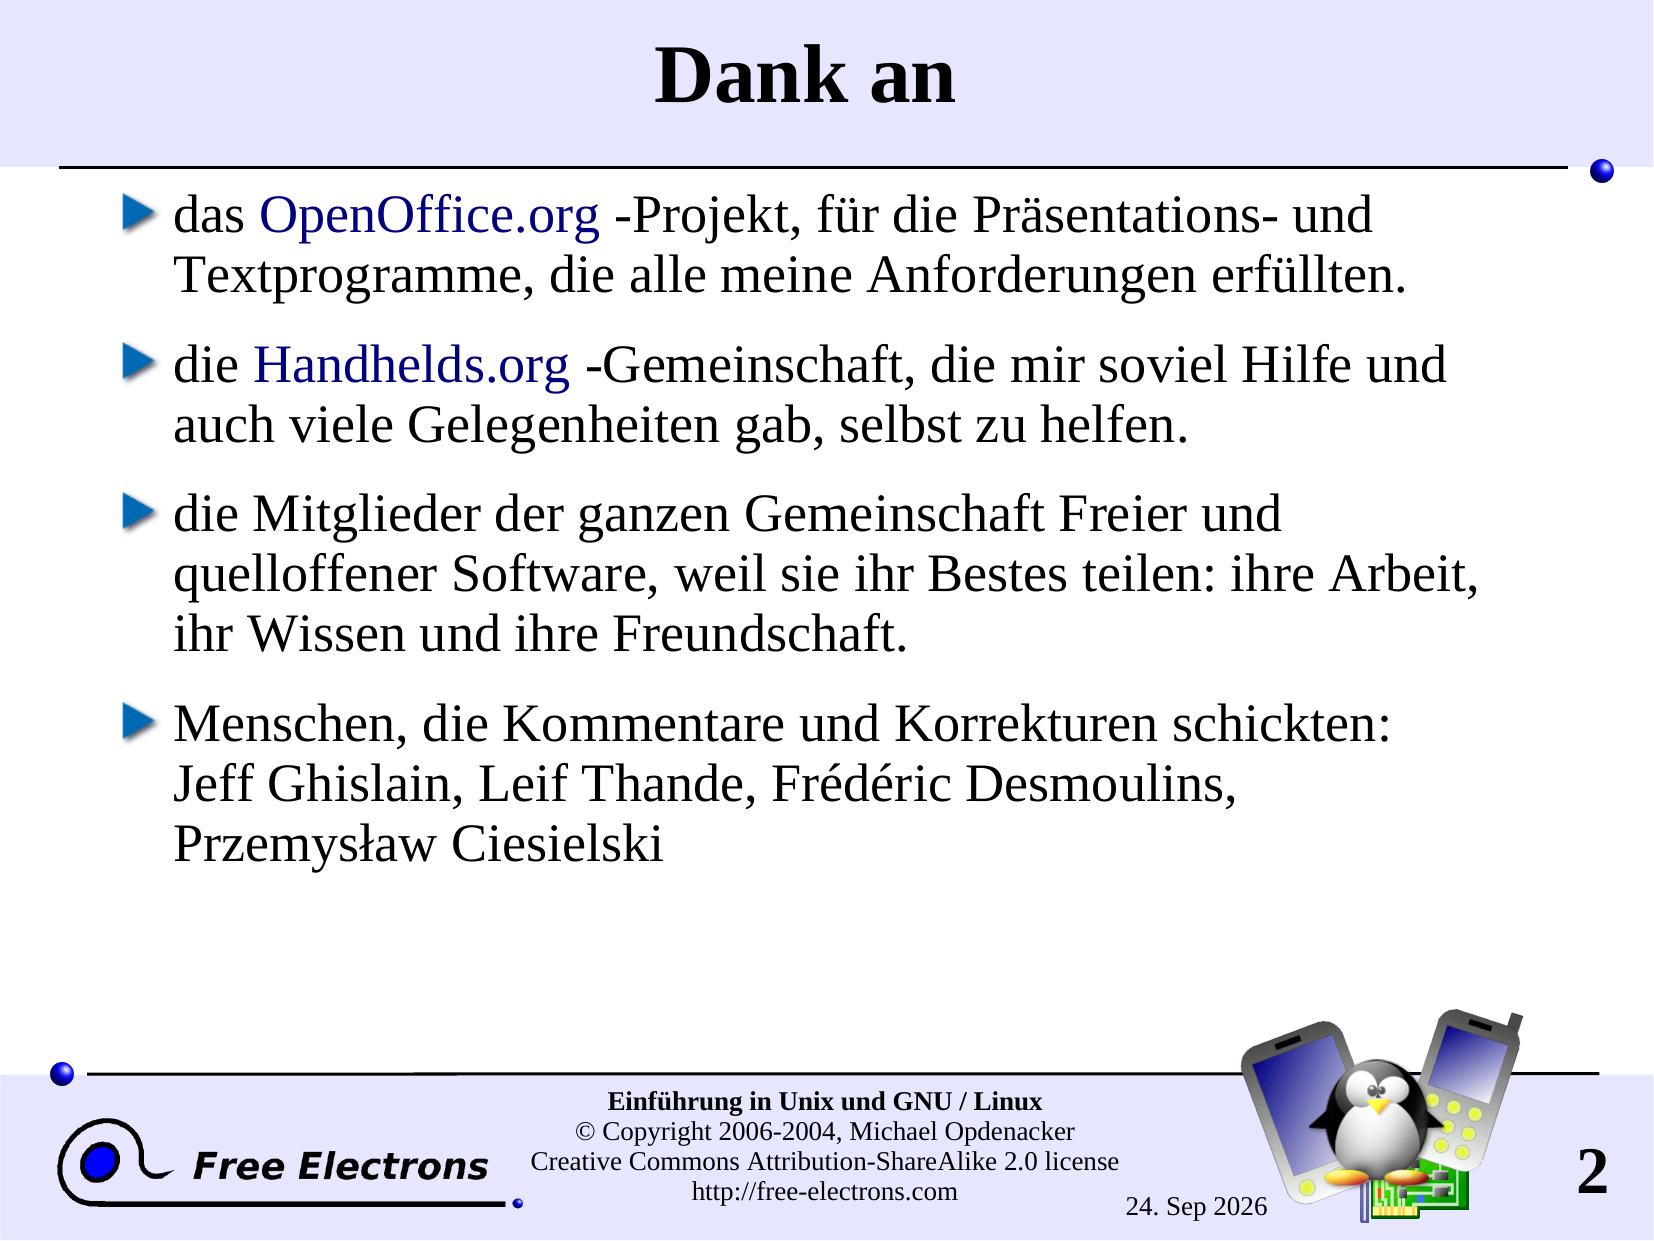

# Dank an
das OpenOffice.org -Projekt, für die Präsentations- und Textprogramme, die alle meine Anforderungen erfüllten.
die Handhelds.org -Gemeinschaft, die mir soviel Hilfe und auch viele Gelegenheiten gab, selbst zu helfen.
die Mitglieder der ganzen Gemeinschaft Freier und quelloffener Software, weil sie ihr Bestes teilen: ihre Arbeit, ihr Wissen und ihre Freundschaft.
Menschen, die Kommentare und Korrekturen schickten:
Jeff Ghislain, Leif Thande, Frédéric Desmoulins, Przemysław Ciesielski